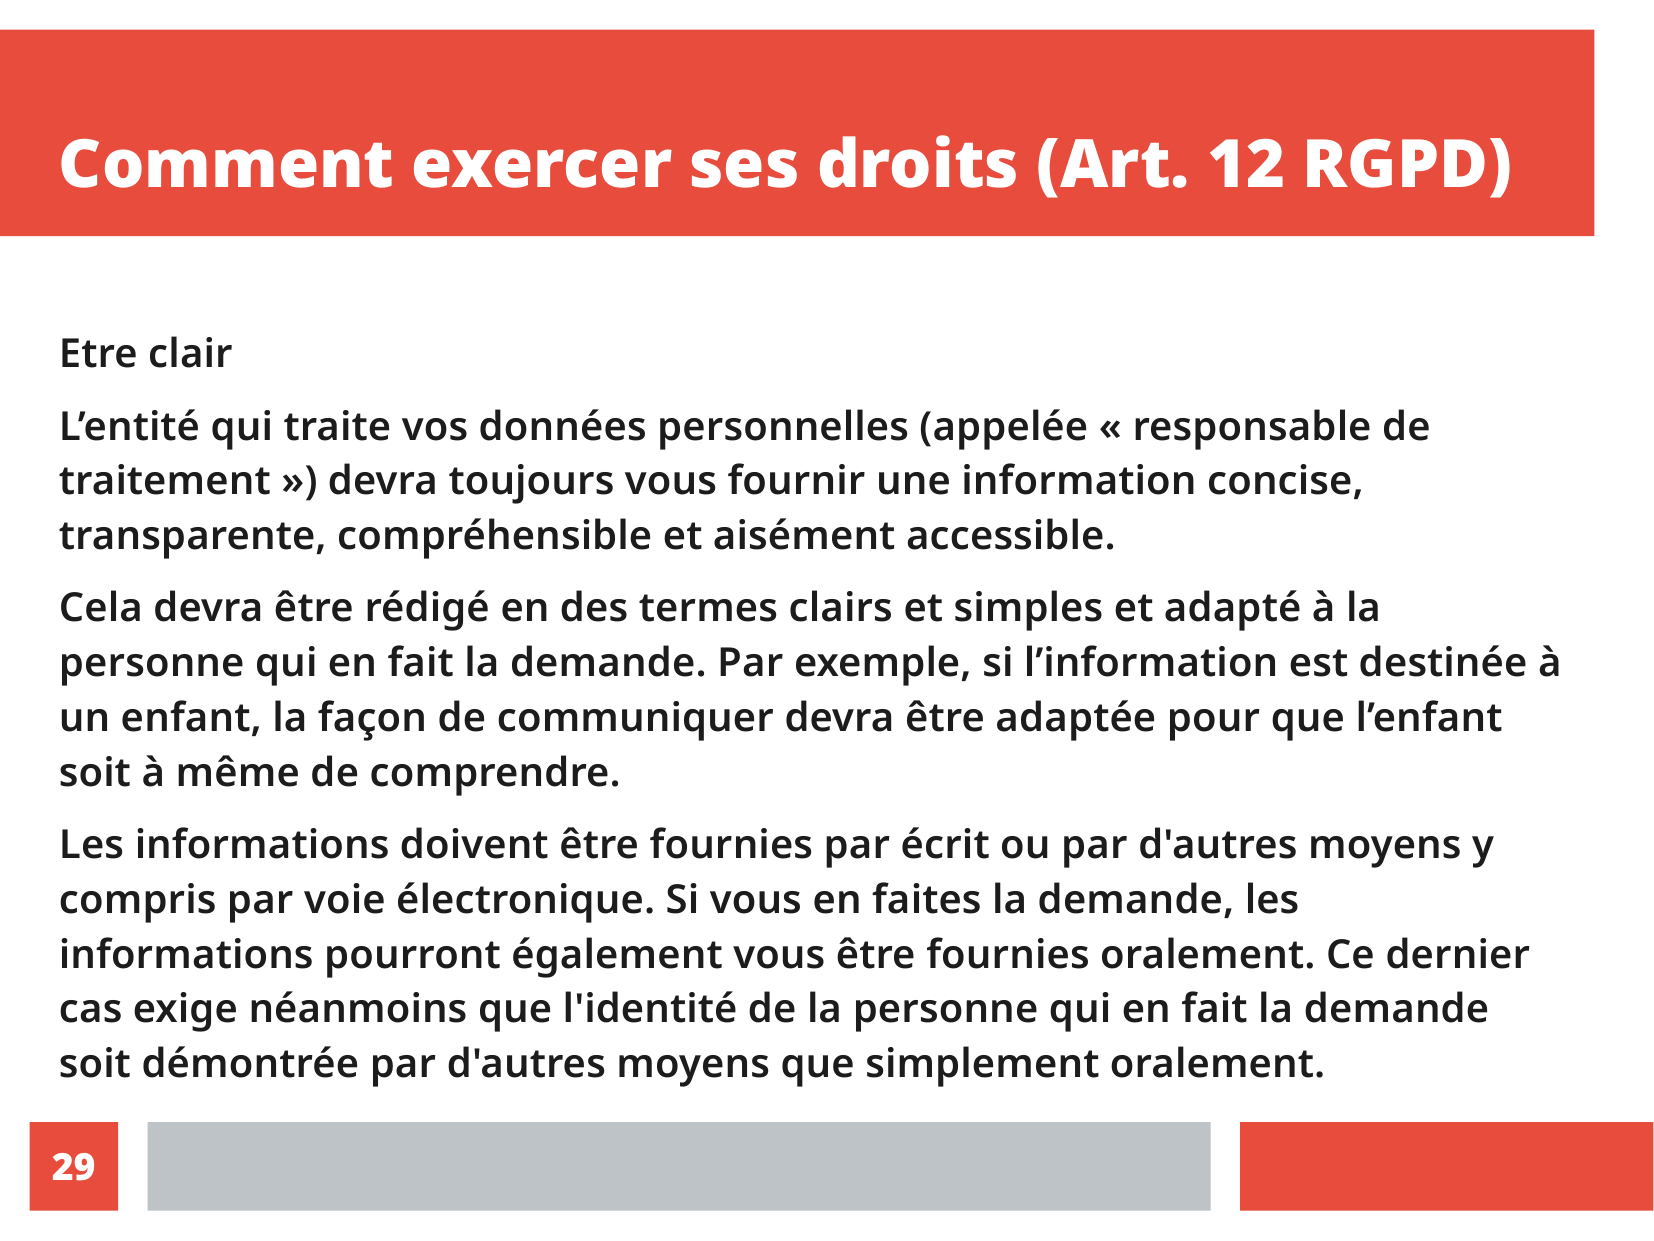

# Comment exercer ses droits (Art. 12 RGPD)
Etre clair
L’entité qui traite vos données personnelles (appelée « responsable de traitement ») devra toujours vous fournir une information concise, transparente, compréhensible et aisément accessible.
Cela devra être rédigé en des termes clairs et simples et adapté à la personne qui en fait la demande. Par exemple, si l’information est destinée à un enfant, la façon de communiquer devra être adaptée pour que l’enfant soit à même de comprendre.
Les informations doivent être fournies par écrit ou par d'autres moyens y compris par voie électronique. Si vous en faites la demande, les informations pourront également vous être fournies oralement. Ce dernier cas exige néanmoins que l'identité de la personne qui en fait la demande soit démontrée par d'autres moyens que simplement oralement.
29